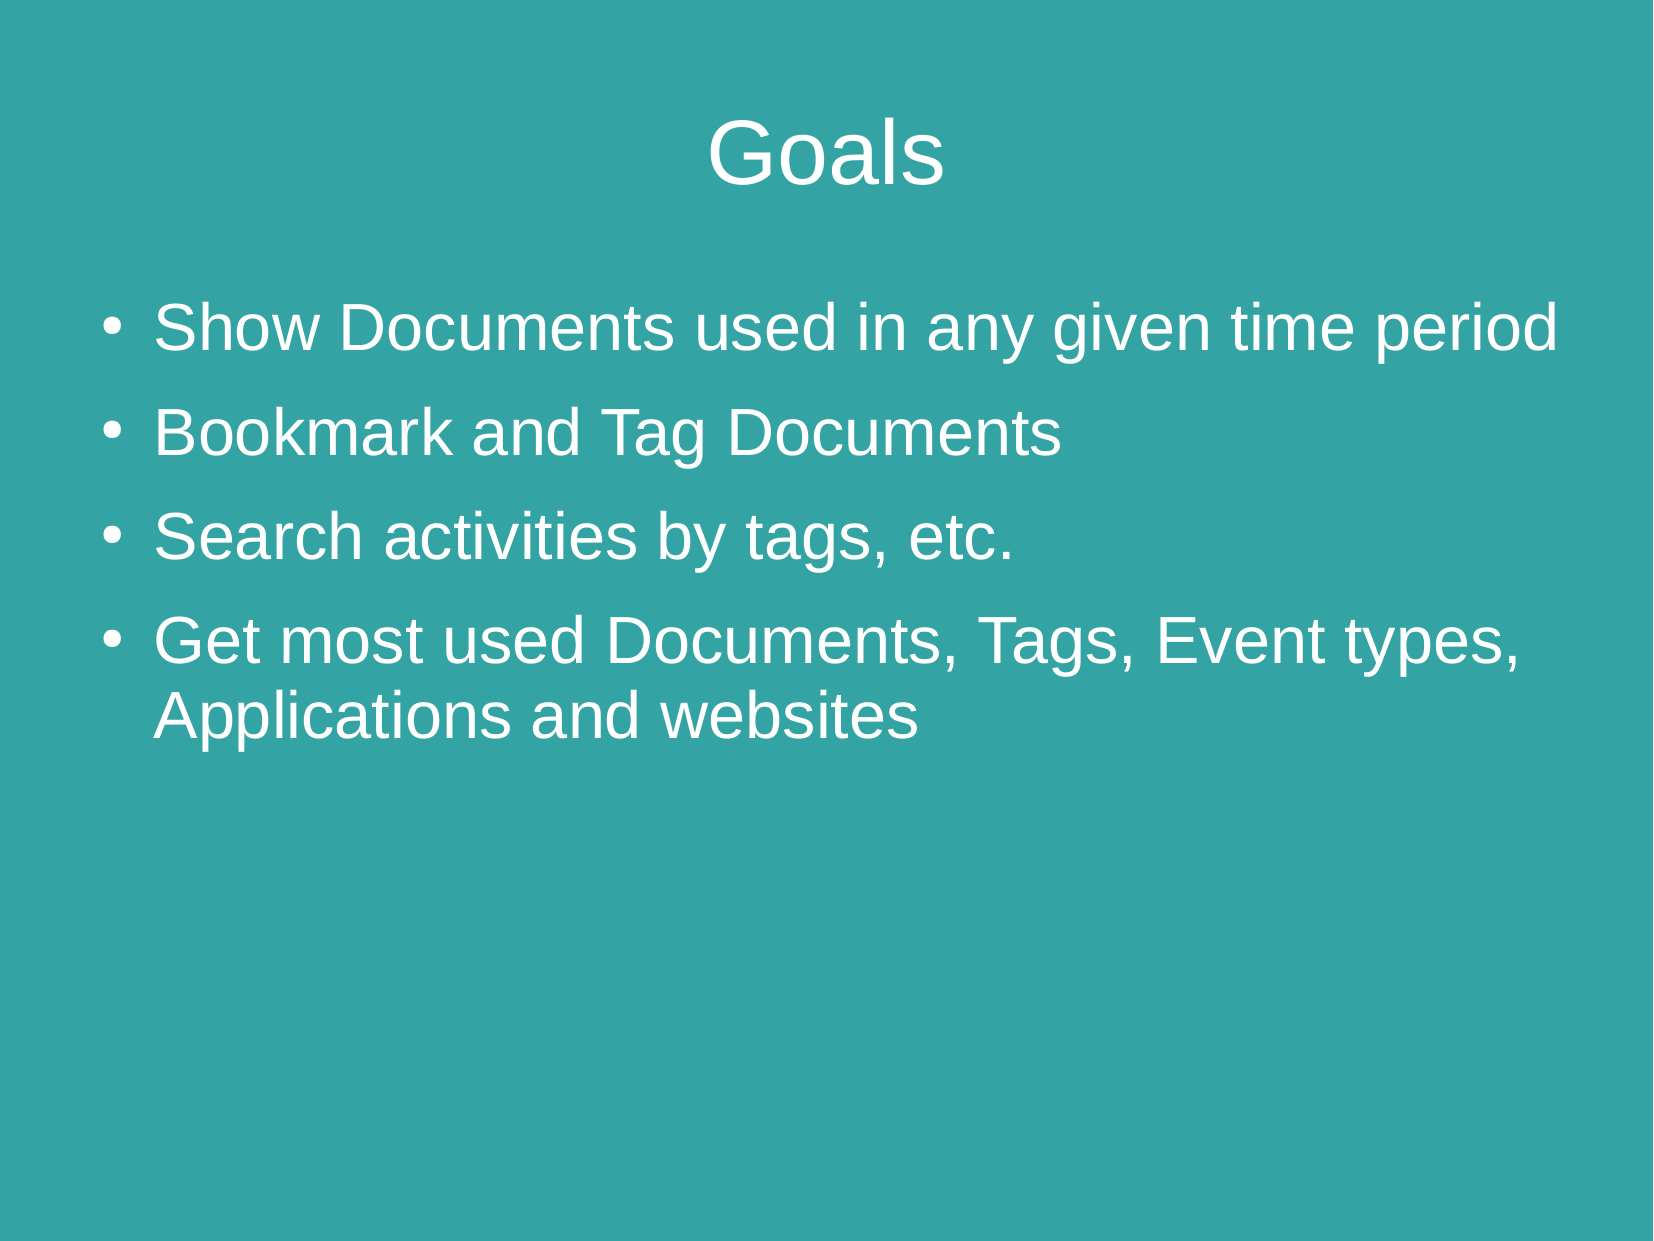

# Goals
Show Documents used in any given time period
Bookmark and Tag Documents
Search activities by tags, etc.
Get most used Documents, Tags, Event types, Applications and websites